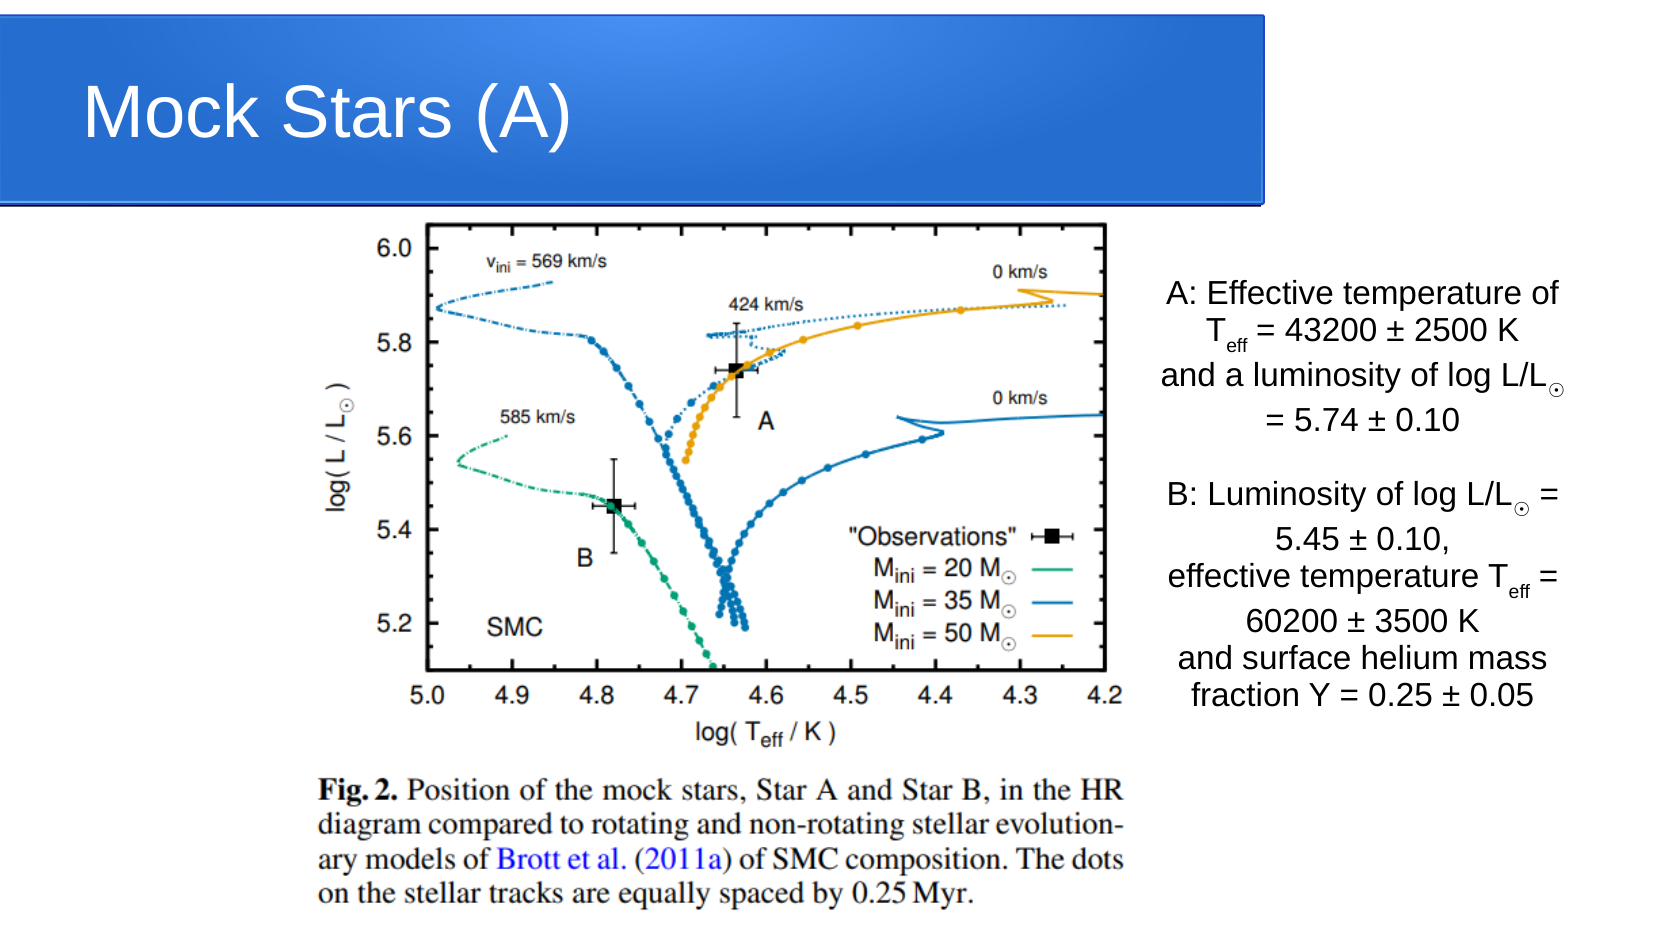

# Mock Stars (A)
A: Effective temperature of Teff = 43200 ± 2500 K
and a luminosity of log L/L☉ = 5.74 ± 0.10
B: Luminosity of log L/L☉ = 5.45 ± 0.10,
effective temperature Teff = 60200 ± 3500 K
and surface helium mass fraction Y = 0.25 ± 0.05